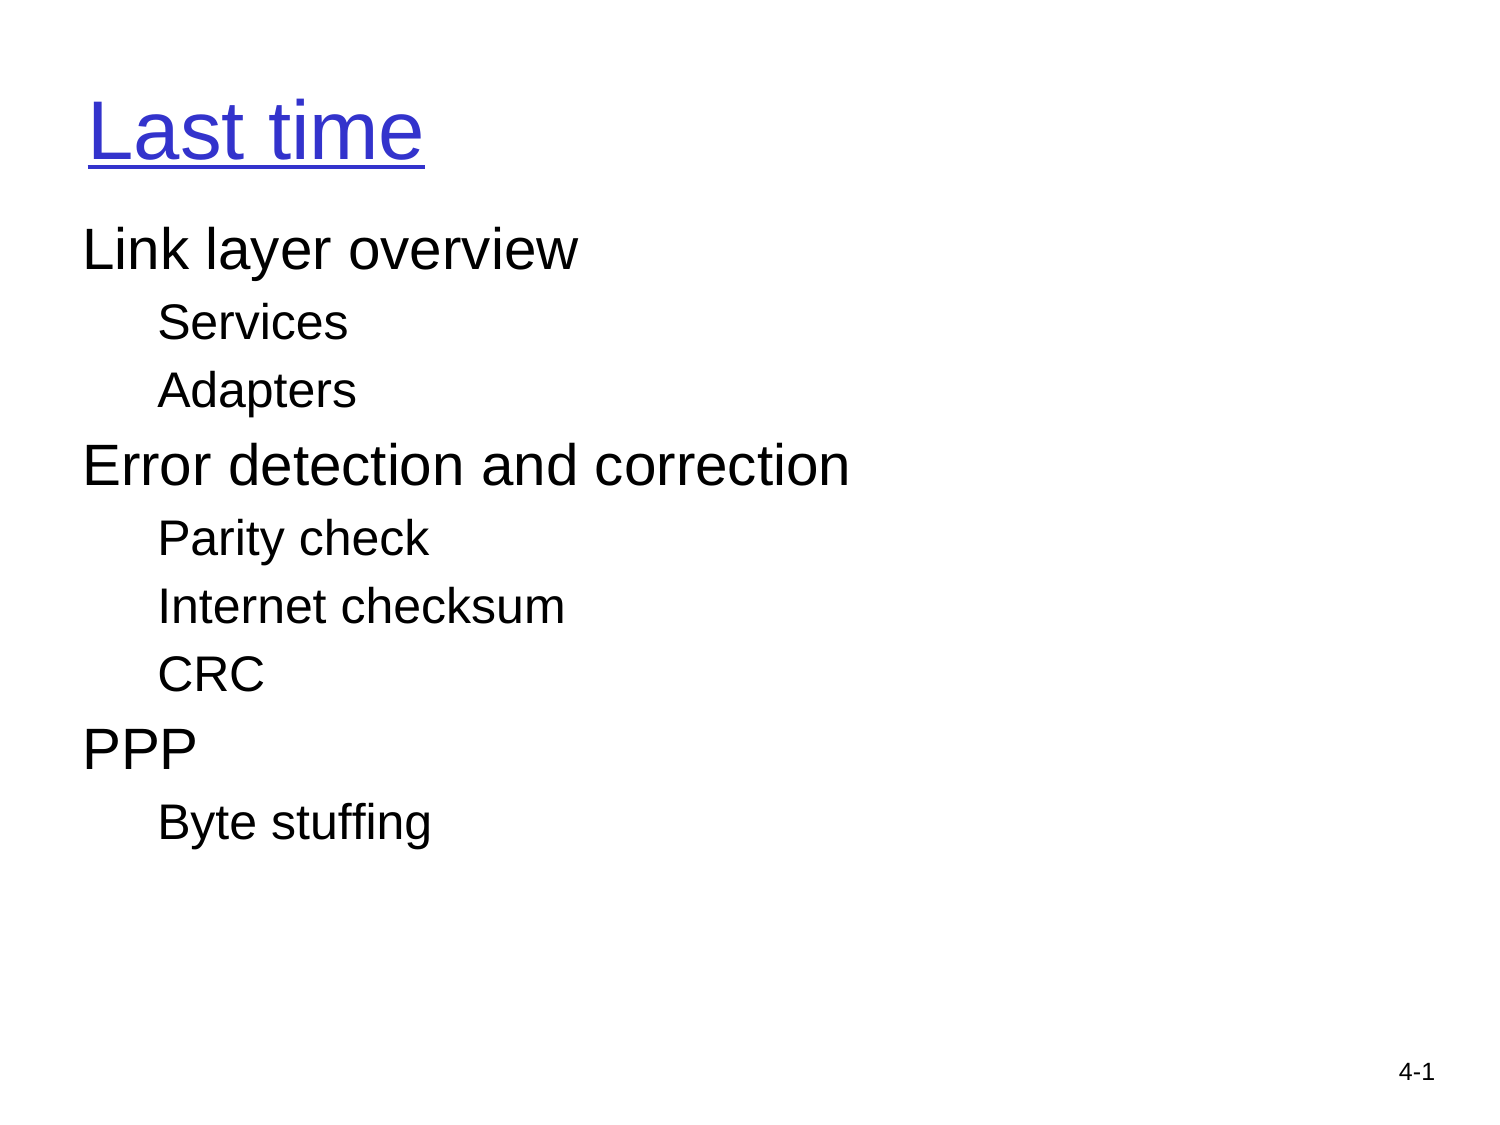

# Last time
Link layer overview
Services
Adapters
Error detection and correction
Parity check
Internet checksum
CRC
PPP
Byte stuffing
1